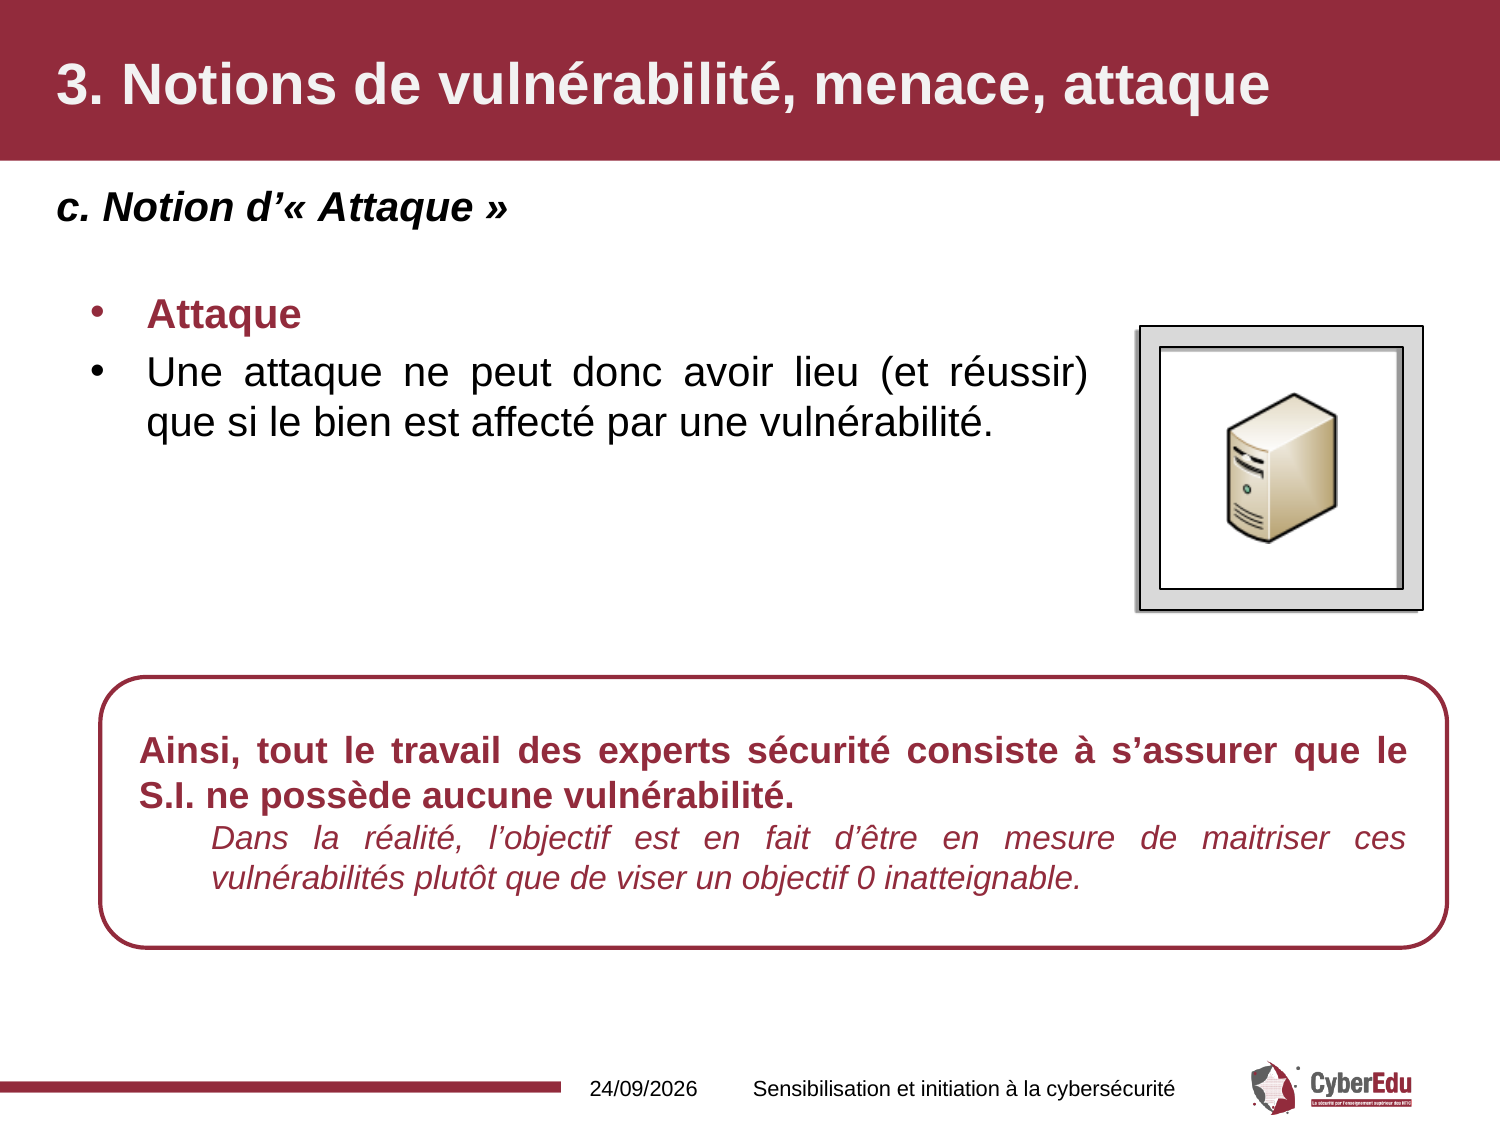

# 3. Notions de vulnérabilité, menace, attaque
c. Notion d’« Attaque »
Attaque
Une attaque ne peut donc avoir lieu (et réussir) que si le bien est affecté par une vulnérabilité.
Ainsi, tout le travail des experts sécurité consiste à s’assurer que le S.I. ne possède aucune vulnérabilité.
Dans la réalité, l’objectif est en fait d’être en mesure de maitriser ces vulnérabilités plutôt que de viser un objectif 0 inatteignable.
Sensibilisation et initiation à la cybersécurité